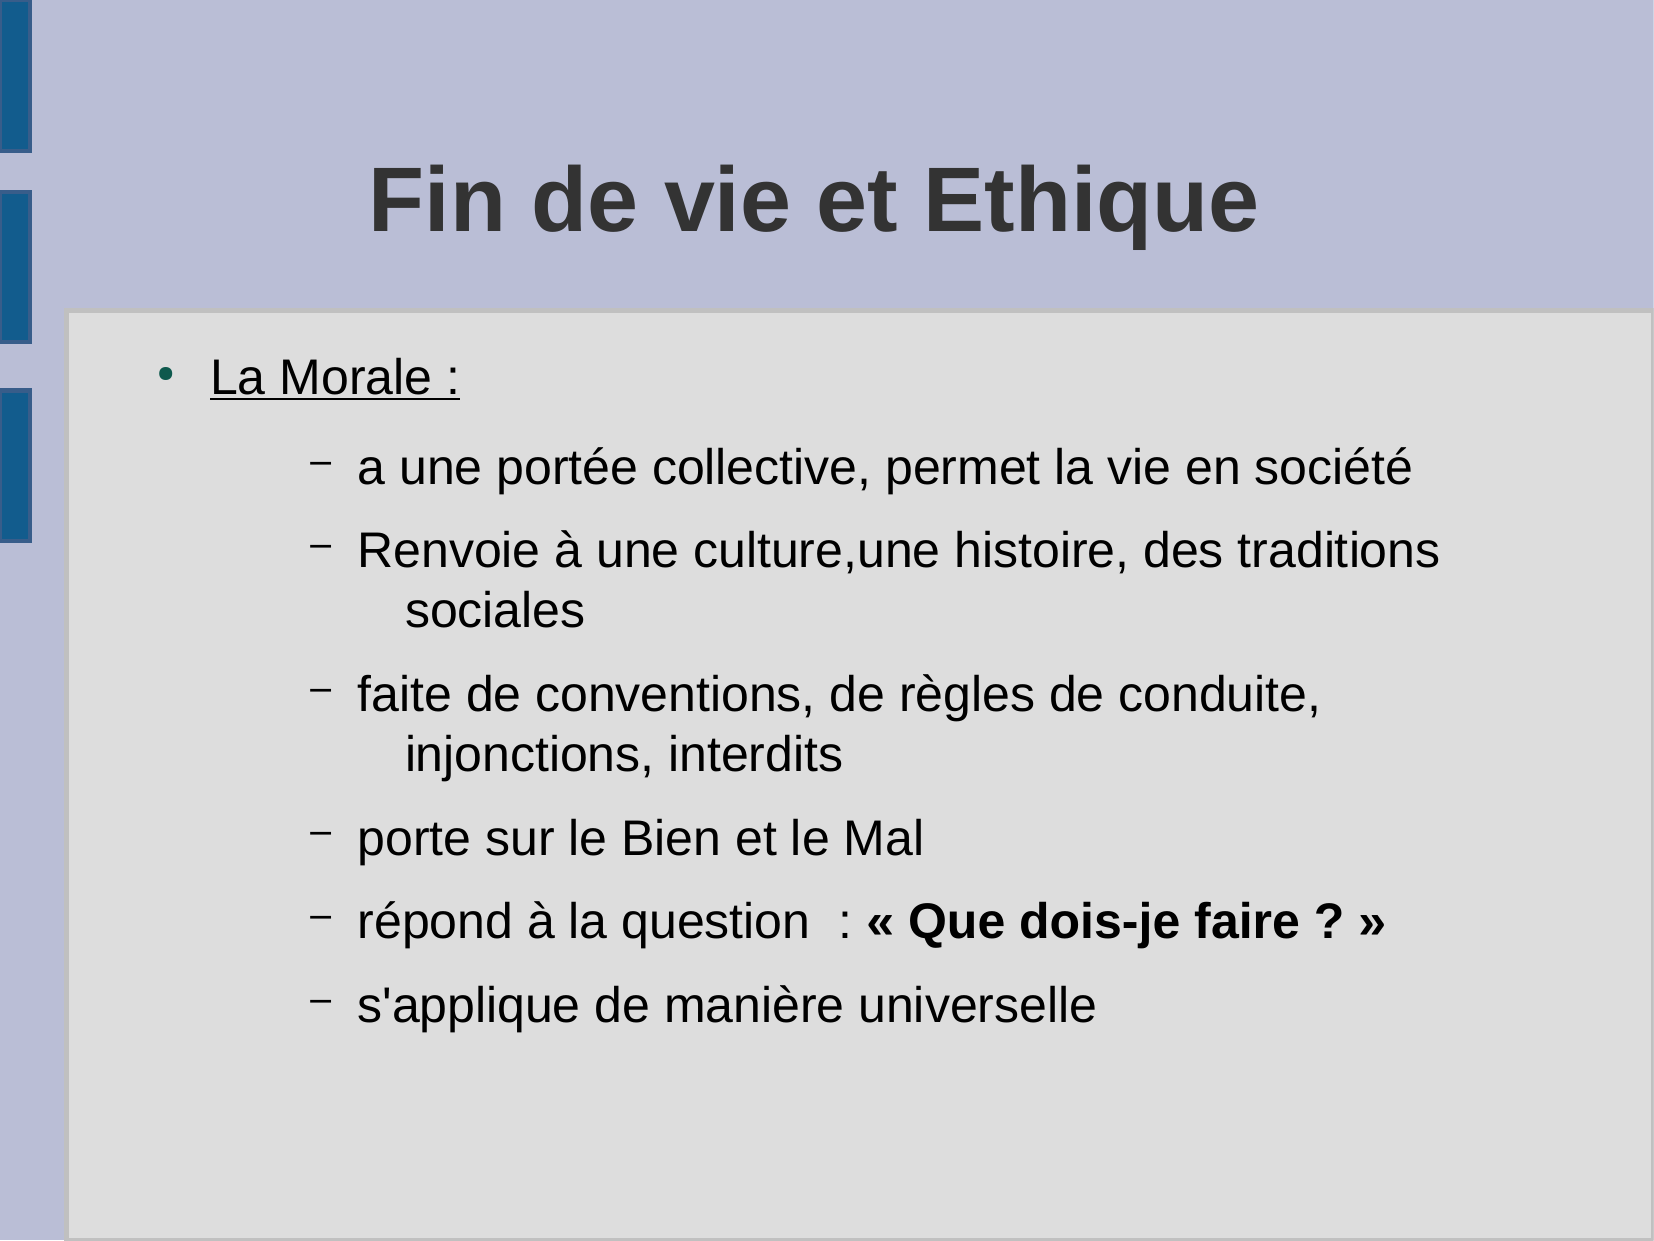

# Fin de vie et Ethique
La Morale :
a une portée collective, permet la vie en société
Renvoie à une culture,une histoire, des traditions sociales
faite de conventions, de règles de conduite, injonctions, interdits
porte sur le Bien et le Mal
répond à la question : « Que dois-je faire ? »
s'applique de manière universelle